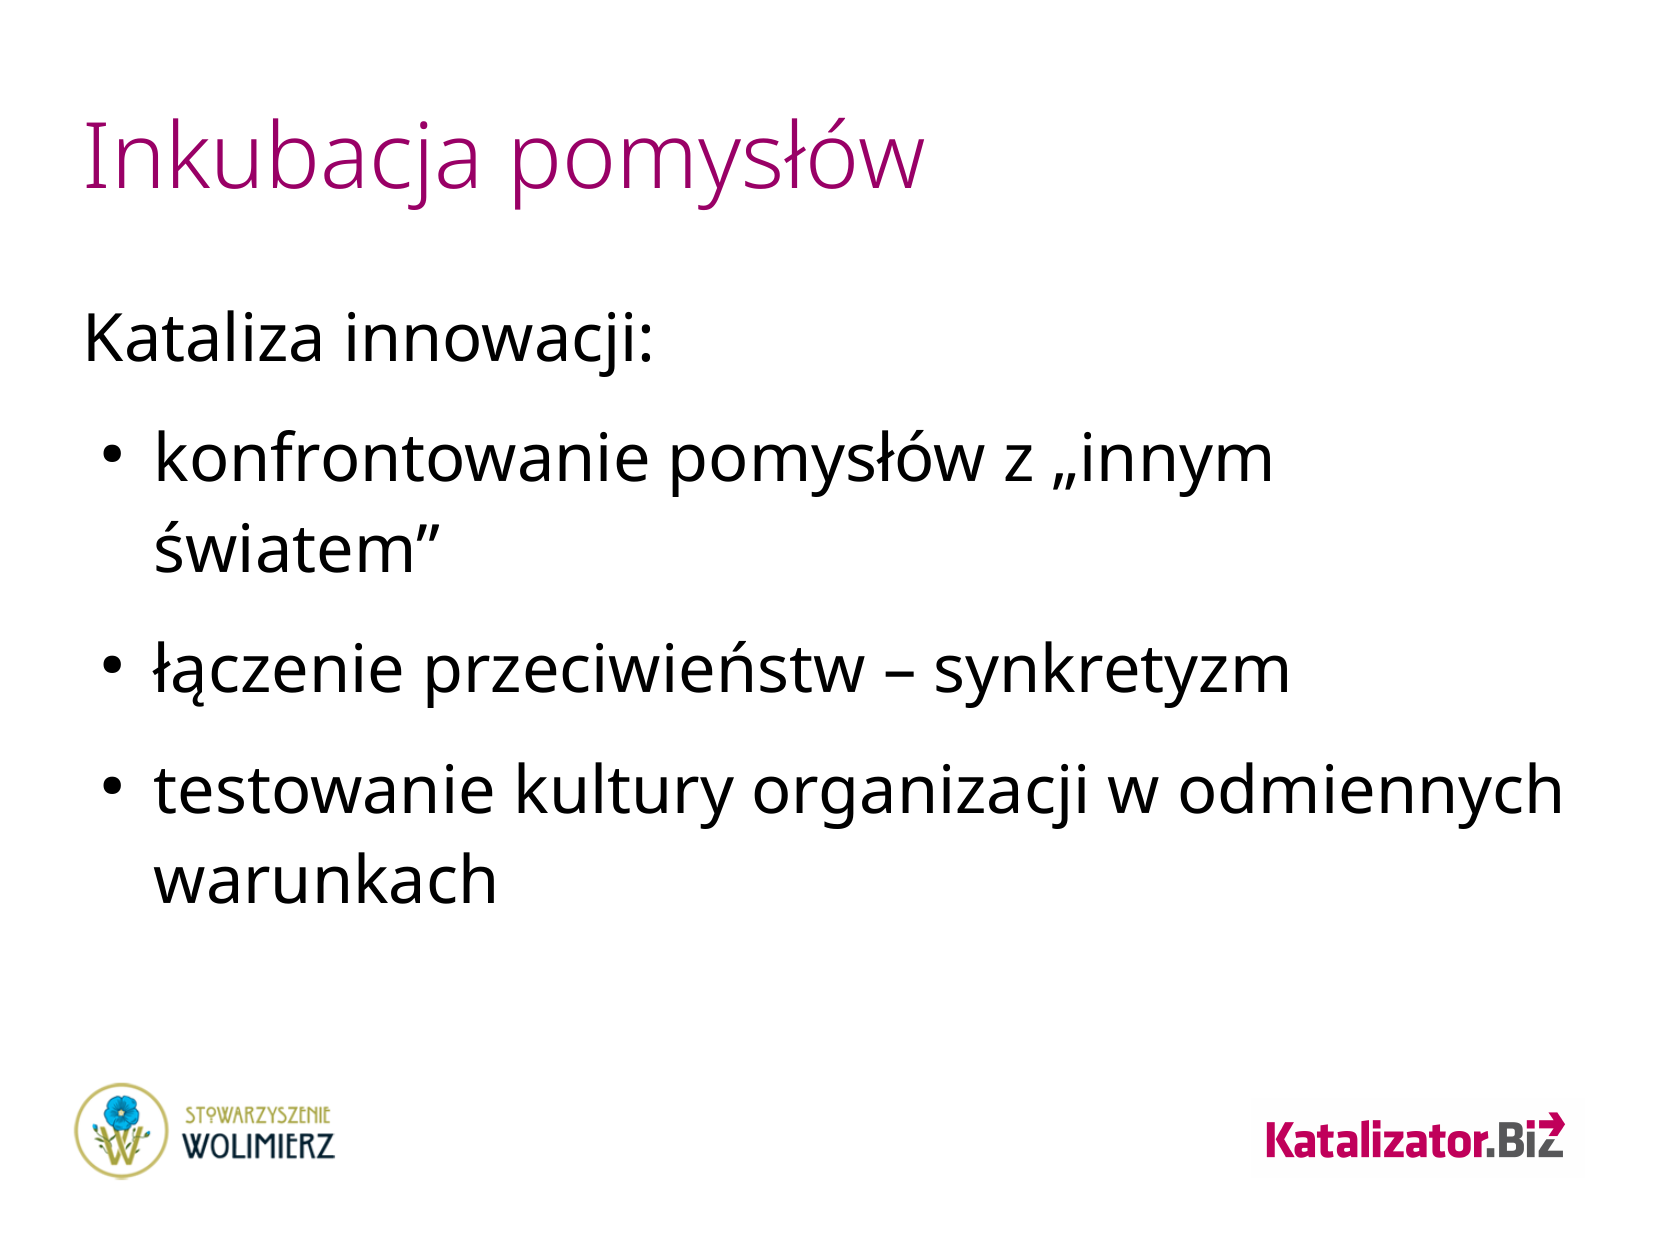

# Inkubacja pomysłów
Kataliza innowacji:
konfrontowanie pomysłów z „innym światem”
łączenie przeciwieństw – synkretyzm
testowanie kultury organizacji w odmiennych warunkach